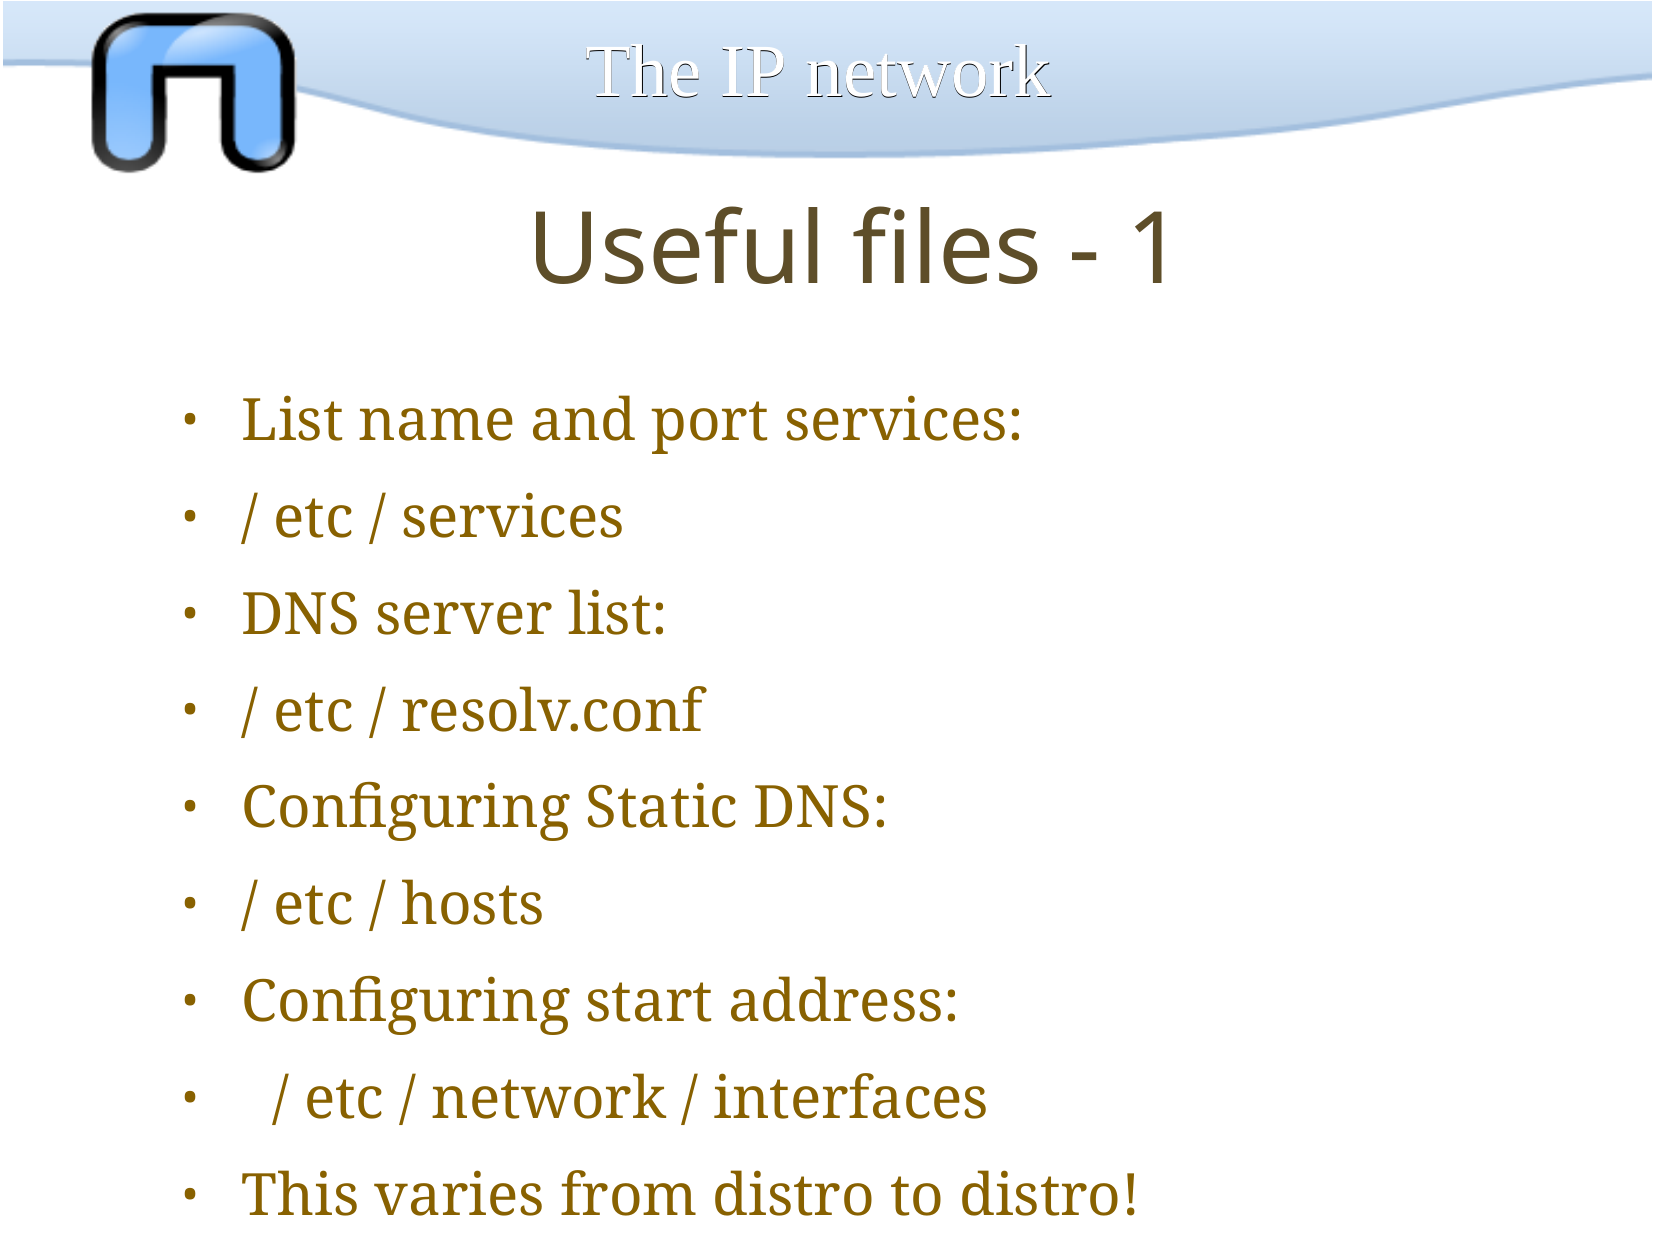

The IP network
Useful files - 1
# List name and port services:
/ etc / services
DNS server list:
/ etc / resolv.conf
Configuring Static DNS:
/ etc / hosts
Configuring start address:
 / etc / network / interfaces
This varies from distro to distro!